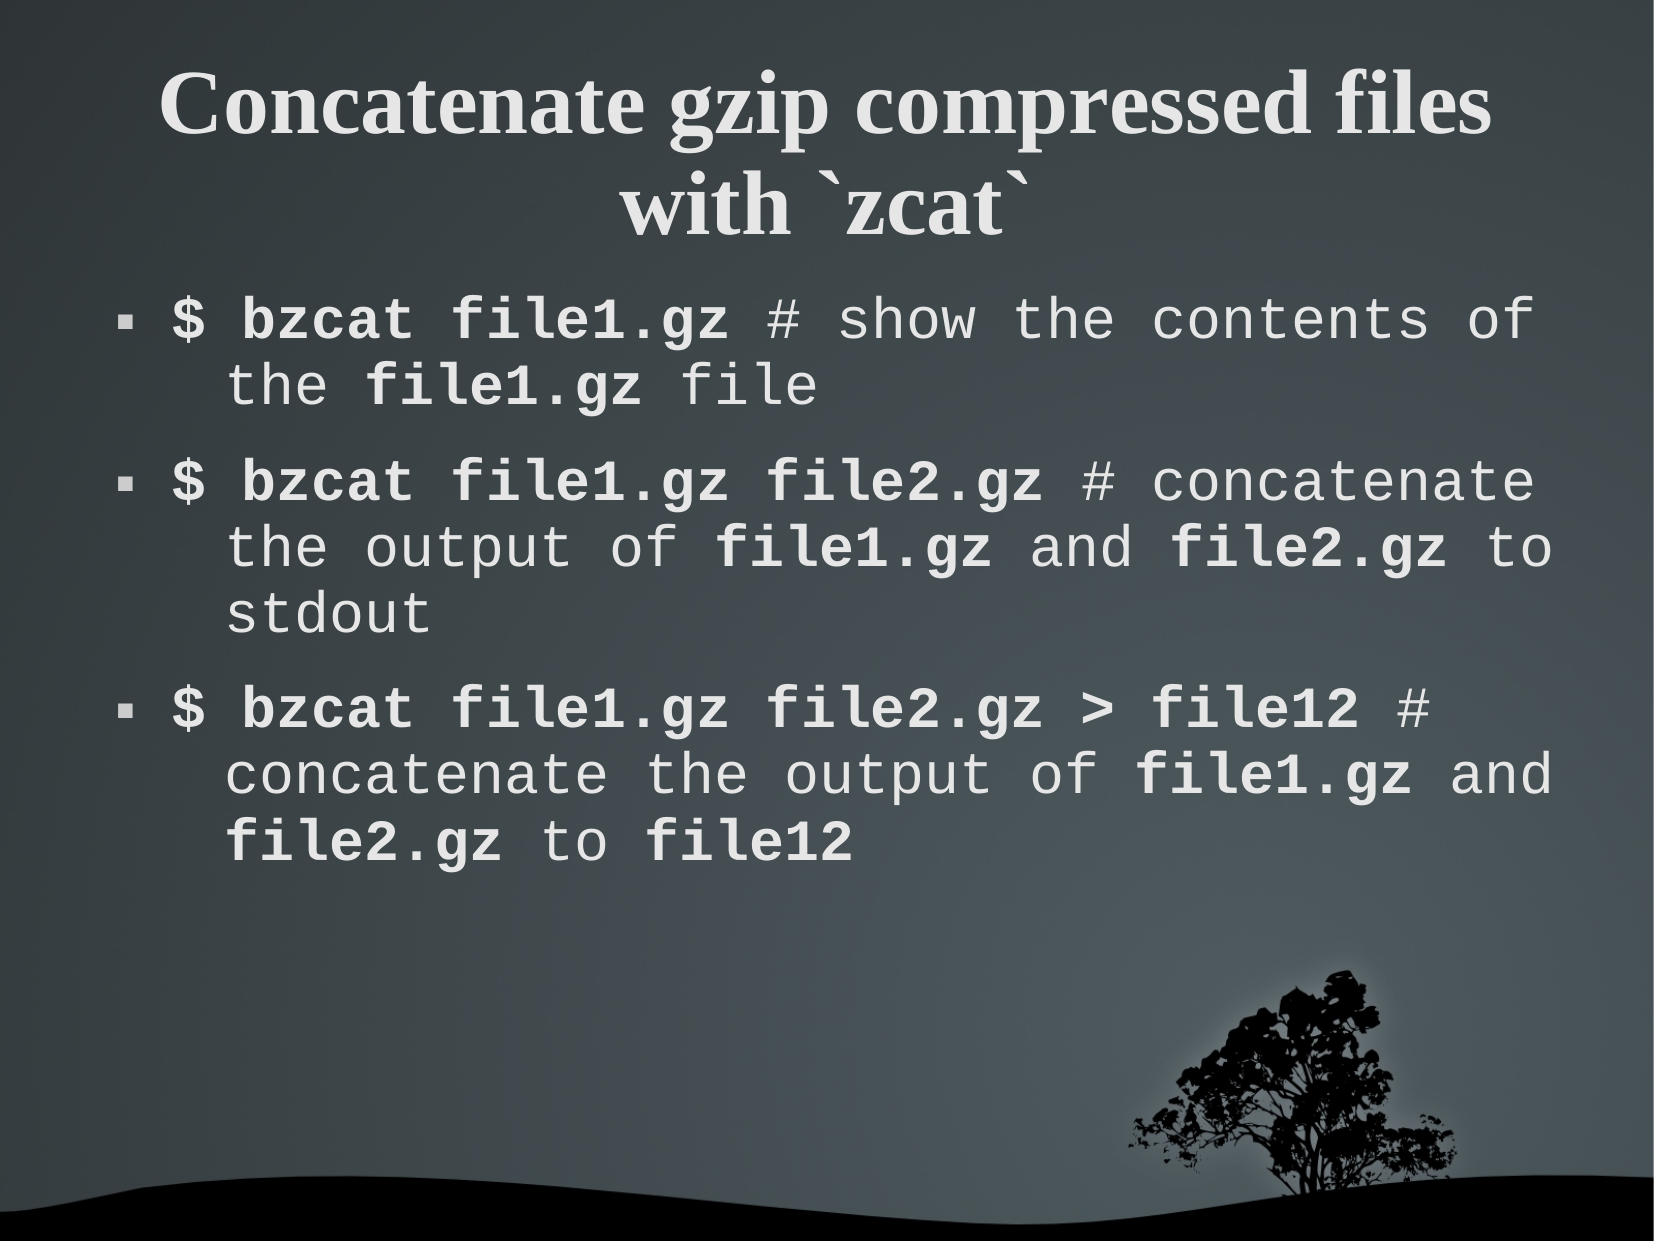

# Concatenate gzip compressed files with `zcat`
$ bzcat file1.gz # show the contents of the file1.gz file
$ bzcat file1.gz file2.gz # concatenate the output of file1.gz and file2.gz to stdout
$ bzcat file1.gz file2.gz > file12 # concatenate the output of file1.gz and file2.gz to file12